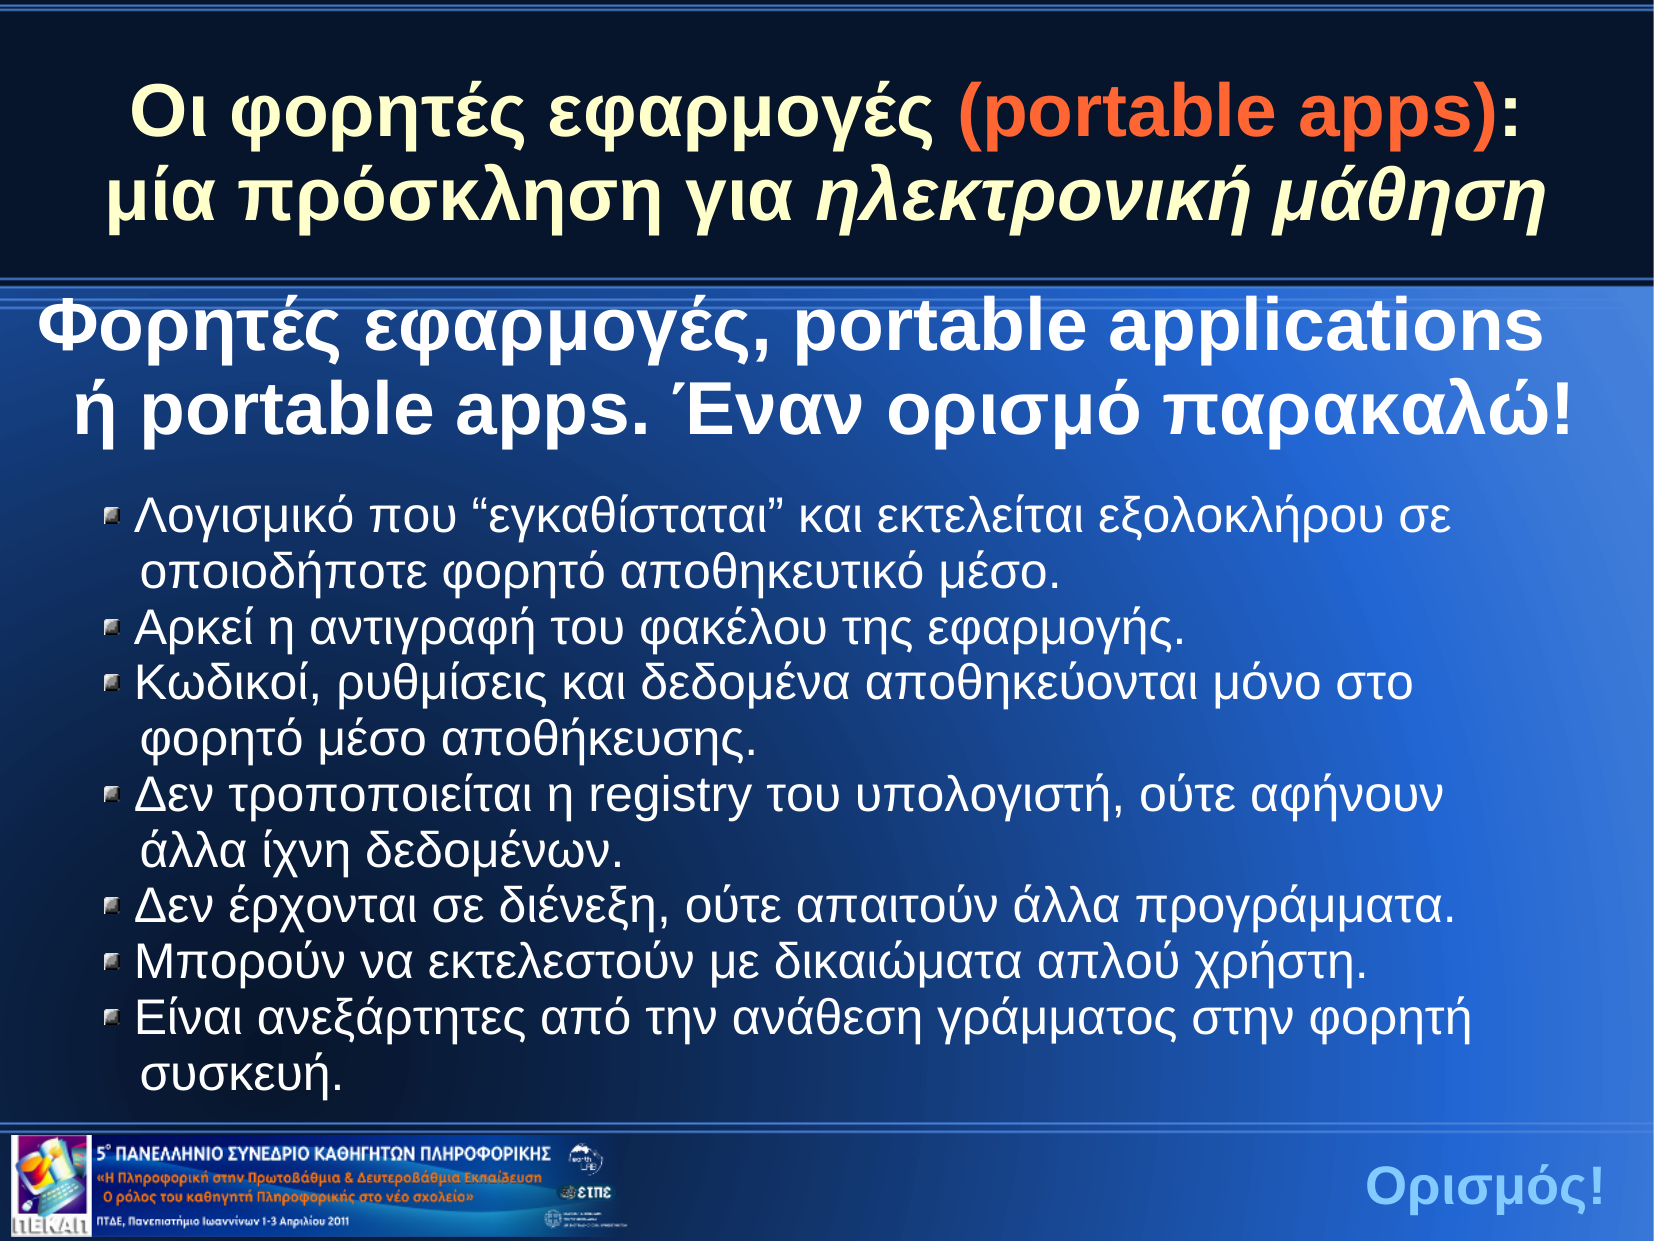

# Οι φορητές εφαρμογές (portable apps): μία πρόσκληση για ηλεκτρονική μάθηση
Φορητές εφαρμογές, portable applications ή portable apps. Έναν ορισμό παρακαλώ!
 Λογισμικό που “εγκαθίσταται” και εκτελείται εξολοκλήρου σε οποιοδήποτε φορητό αποθηκευτικό μέσο.
 Αρκεί η αντιγραφή του φακέλου της εφαρμογής.
 Κωδικοί, ρυθμίσεις και δεδομένα αποθηκεύονται μόνο στο φορητό μέσο αποθήκευσης.
 Δεν τροποποιείται η registry του υπολογιστή, ούτε αφήνουν άλλα ίχνη δεδομένων.
 Δεν έρχονται σε διένεξη, ούτε απαιτούν άλλα προγράμματα.
 Μπορούν να εκτελεστούν με δικαιώματα απλού χρήστη.
 Είναι ανεξάρτητες από την ανάθεση γράμματος στην φορητή συσκευή.
 Ορισμός!